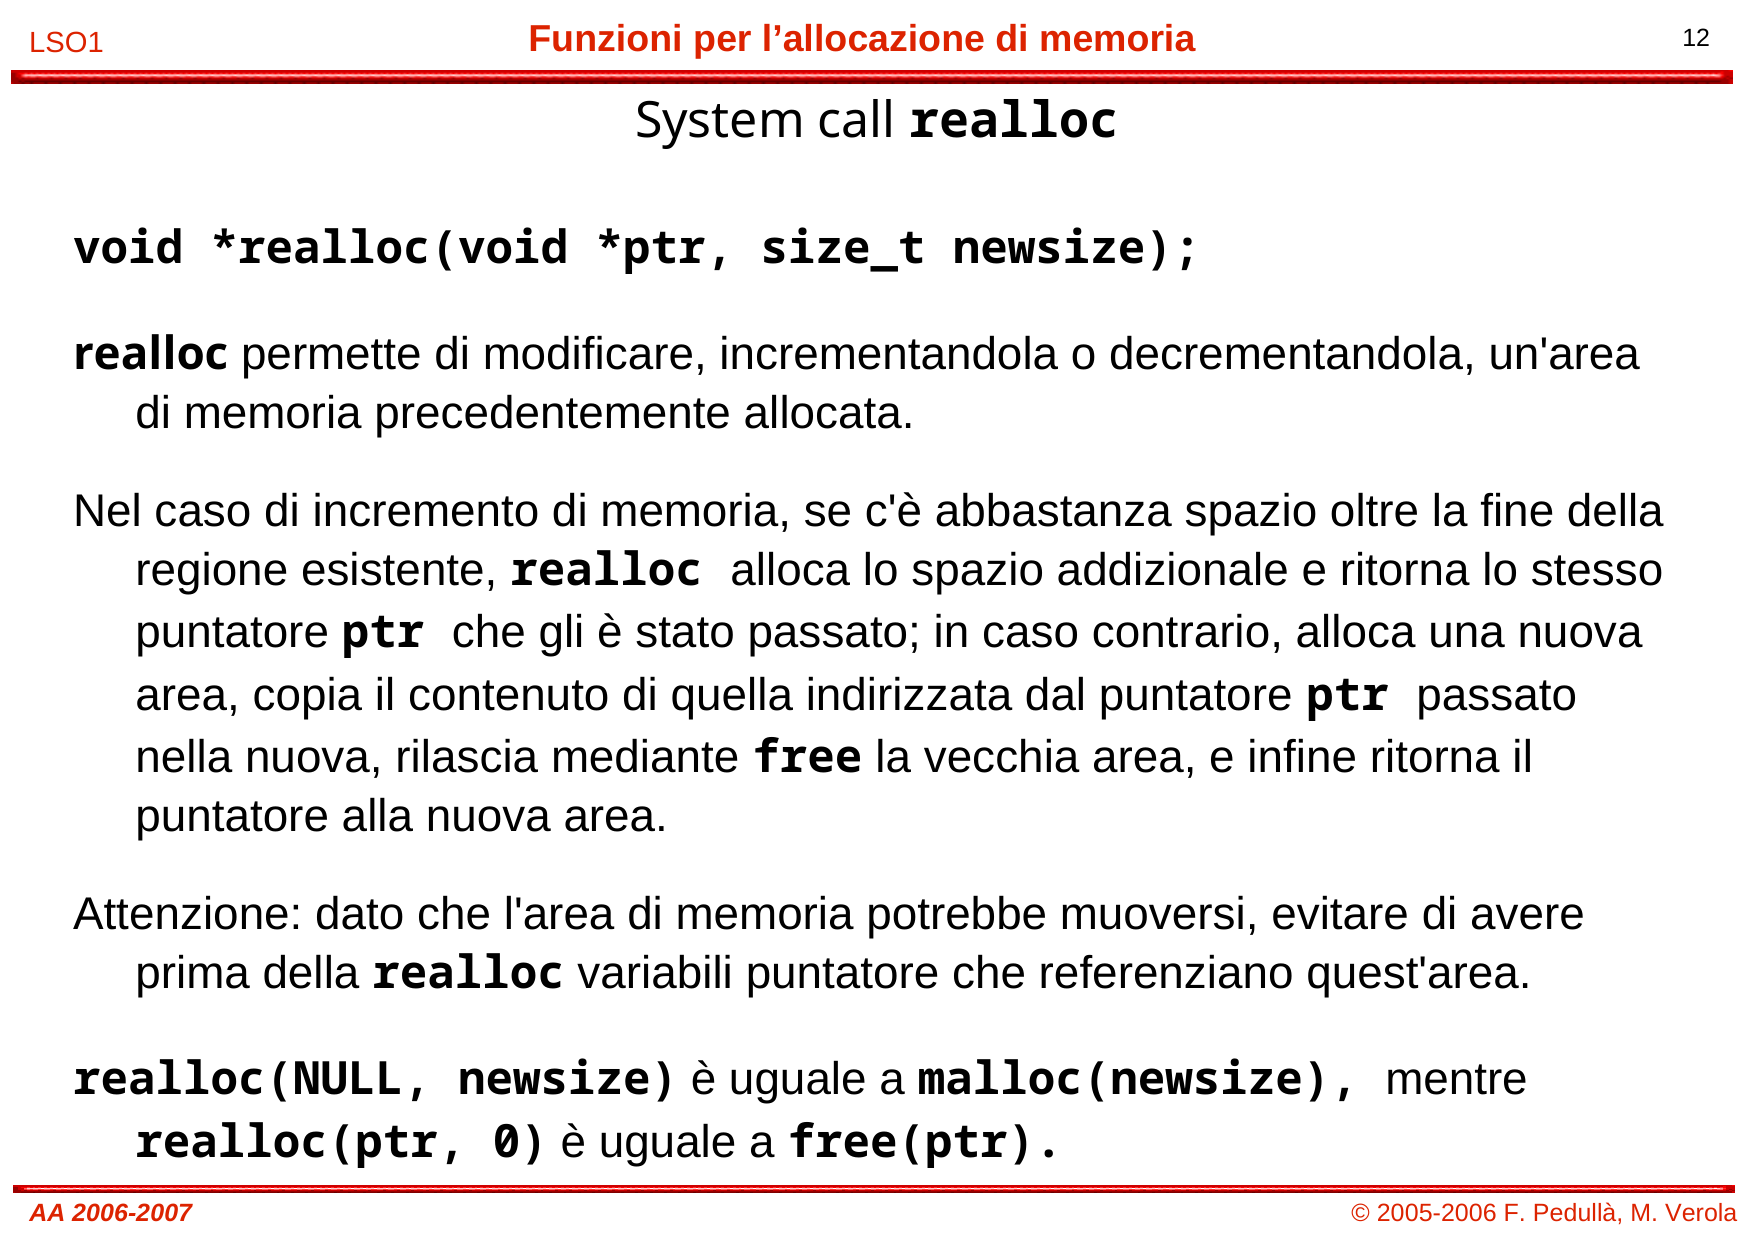

# System call realloc
void *realloc(void *ptr, size_t newsize);
realloc permette di modificare, incrementandola o decrementandola, un'area di memoria precedentemente allocata.
Nel caso di incremento di memoria, se c'è abbastanza spazio oltre la fine della regione esistente, realloc alloca lo spazio addizionale e ritorna lo stesso puntatore ptr che gli è stato passato; in caso contrario, alloca una nuova area, copia il contenuto di quella indirizzata dal puntatore ptr passato nella nuova, rilascia mediante free la vecchia area, e infine ritorna il puntatore alla nuova area.
Attenzione: dato che l'area di memoria potrebbe muoversi, evitare di avere prima della realloc variabili puntatore che referenziano quest'area.
realloc(NULL, newsize) è uguale a malloc(newsize), mentre
realloc(ptr, 0) è uguale a free(ptr).